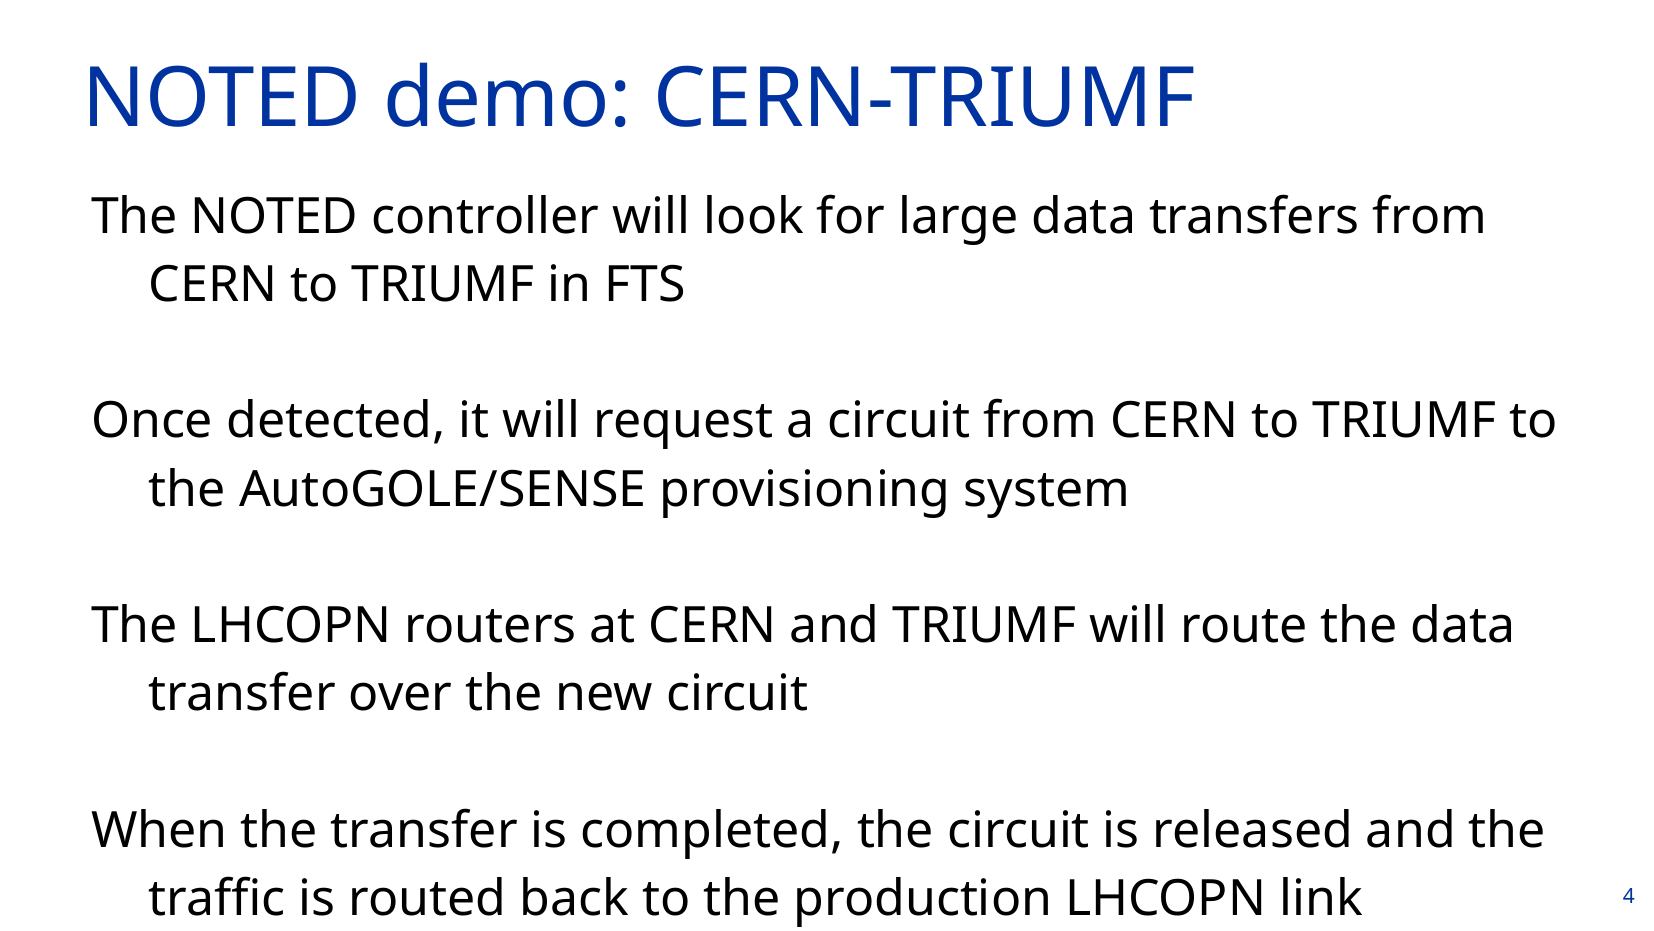

# NOTED demo: CERN-TRIUMF
The NOTED controller will look for large data transfers from CERN to TRIUMF in FTS
Once detected, it will request a circuit from CERN to TRIUMF to the AutoGOLE/SENSE provisioning system
The LHCOPN routers at CERN and TRIUMF will route the data transfer over the new circuit
When the transfer is completed, the circuit is released and the traffic is routed back to the production LHCOPN link